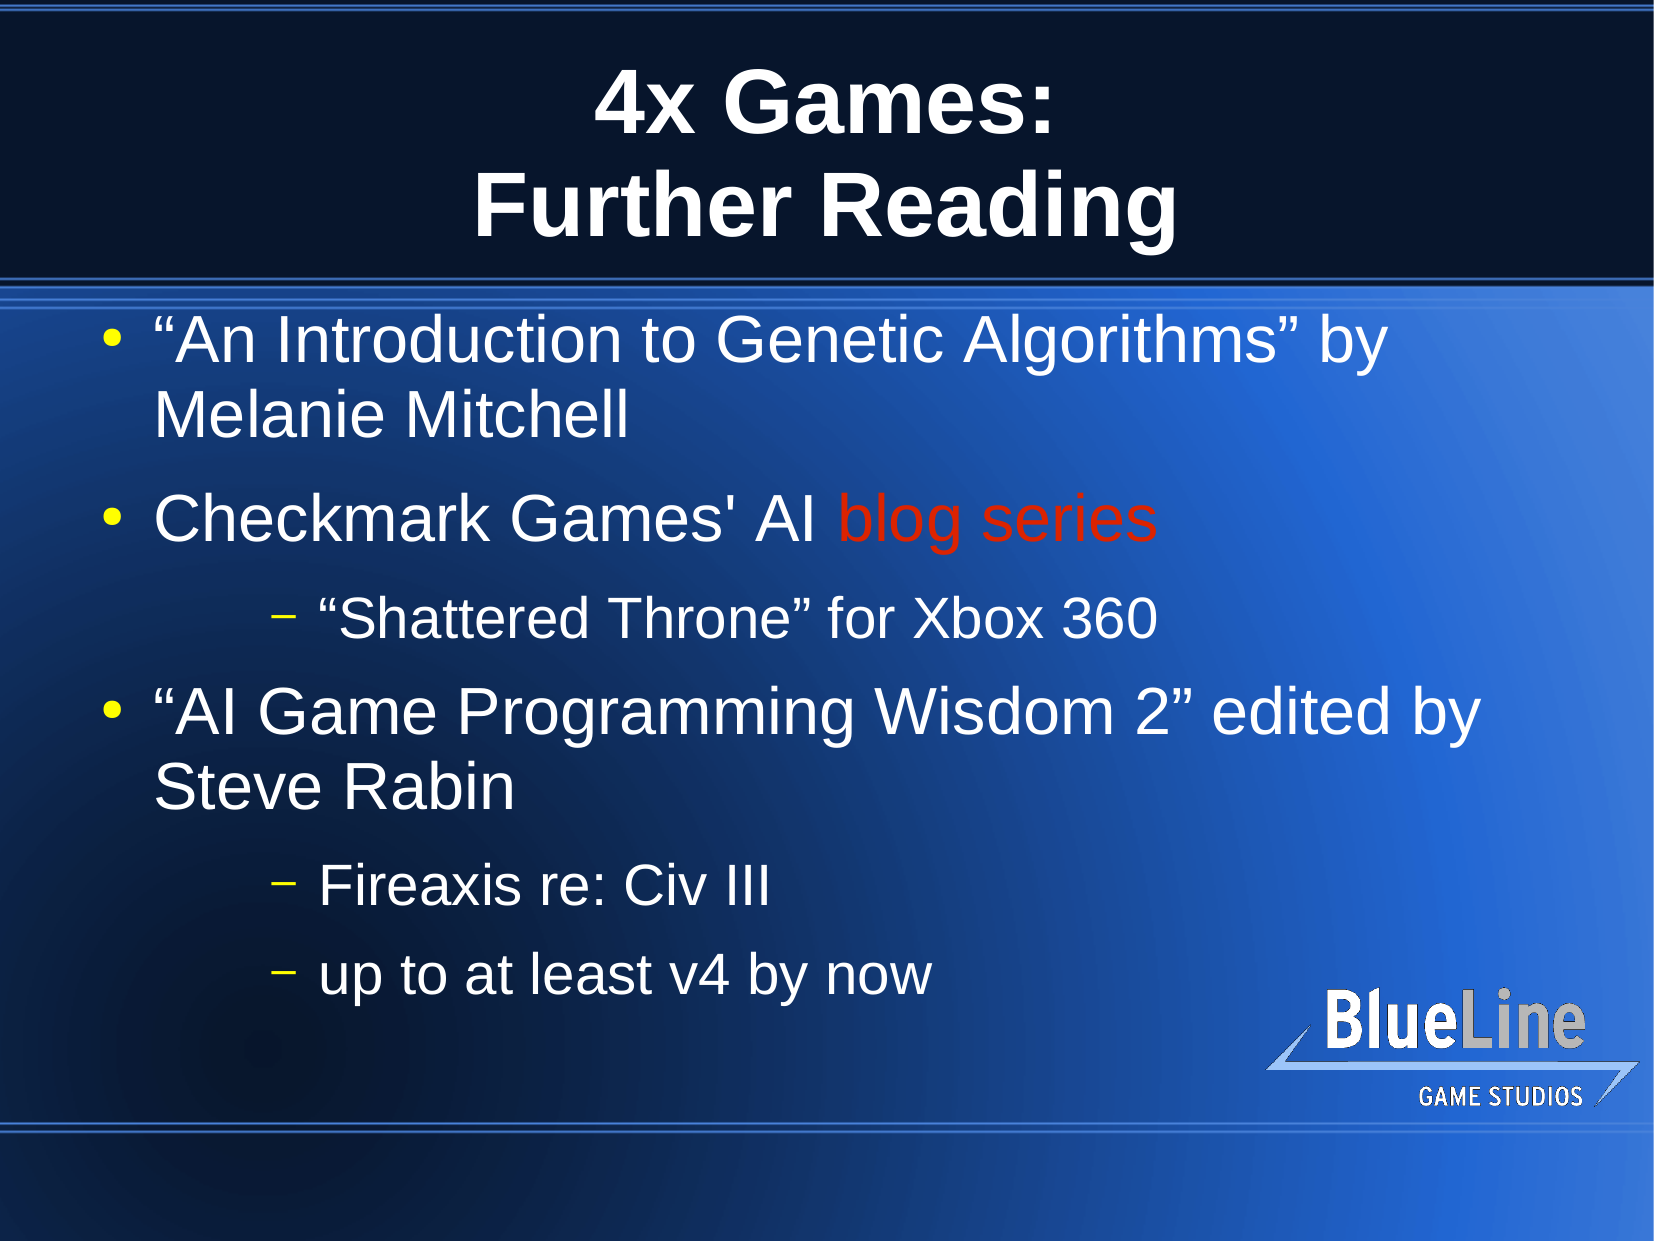

# 4x Games: Further Reading
“An Introduction to Genetic Algorithms” by Melanie Mitchell
Checkmark Games' AI blog series
“Shattered Throne” for Xbox 360
“AI Game Programming Wisdom 2” edited by Steve Rabin
Fireaxis re: Civ III
up to at least v4 by now